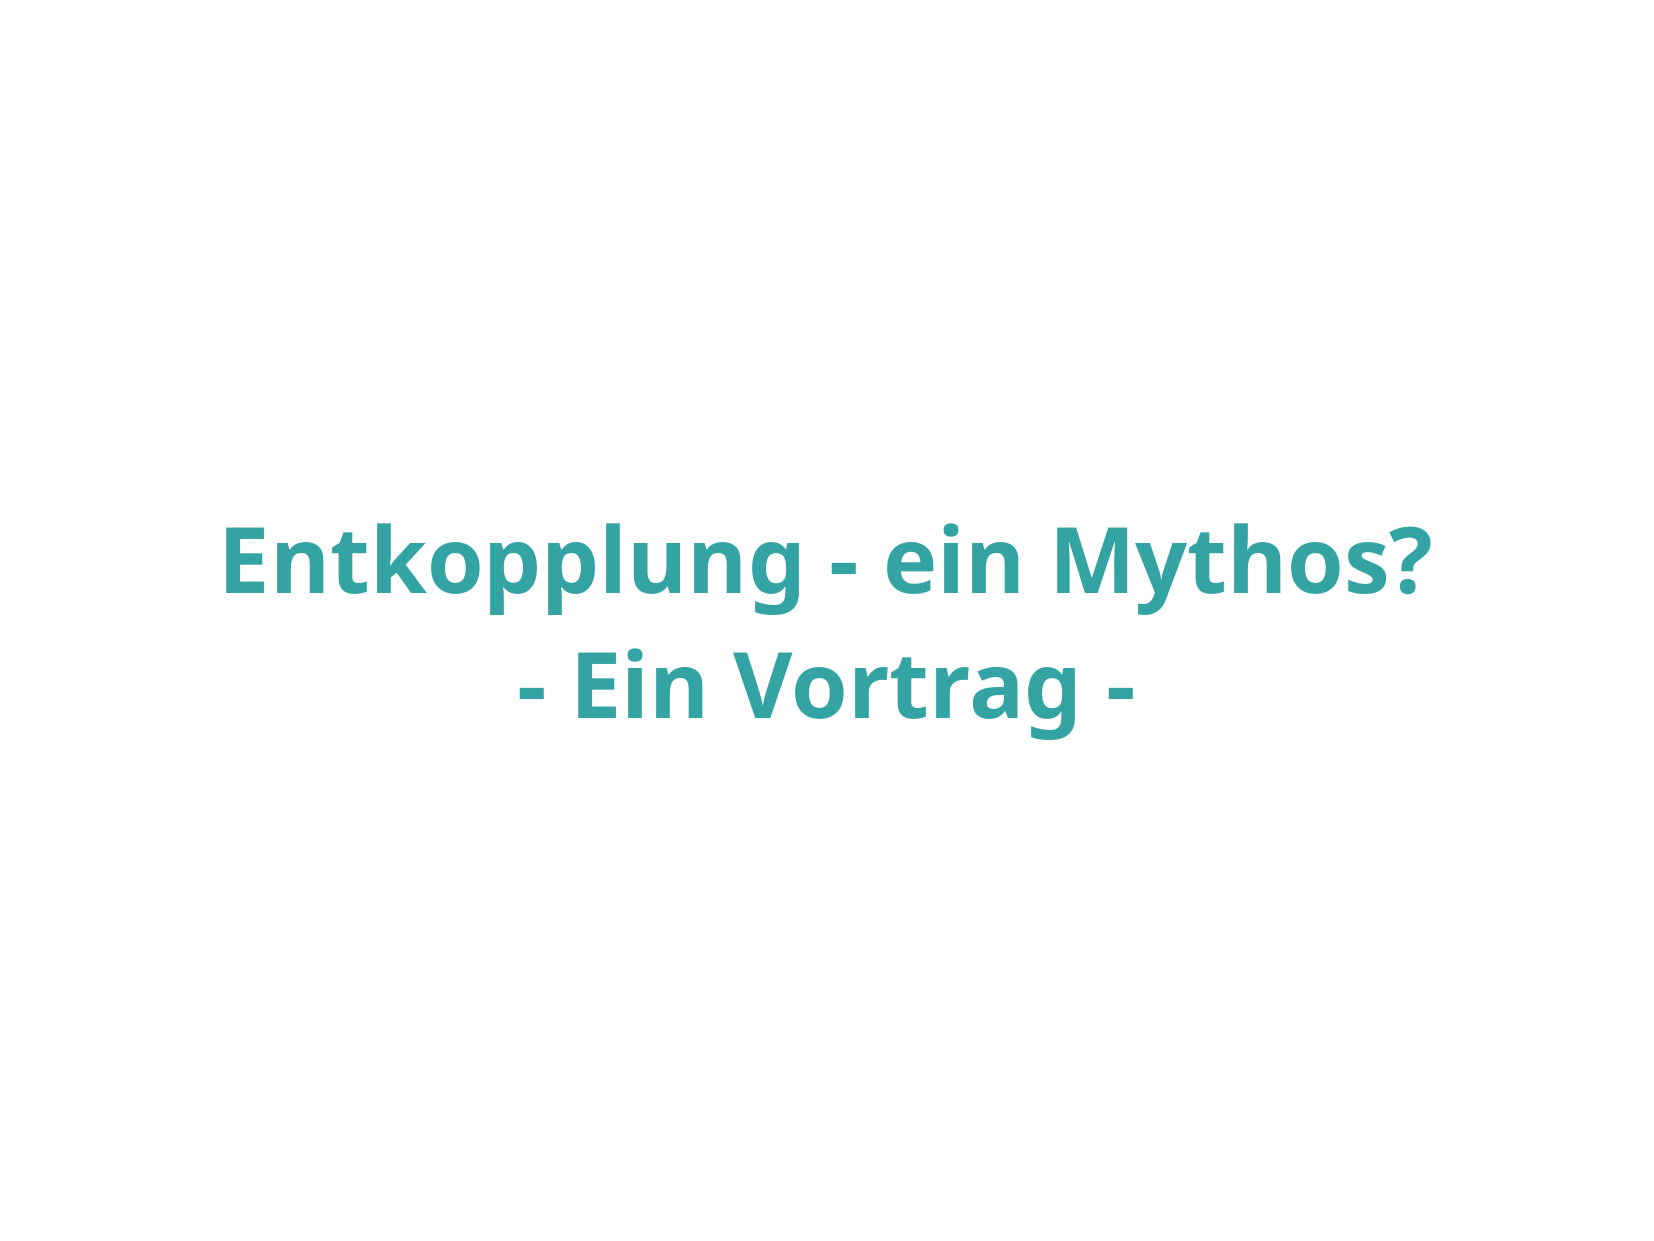

# Entkopplung - ein Mythos? - Ein Vortrag -